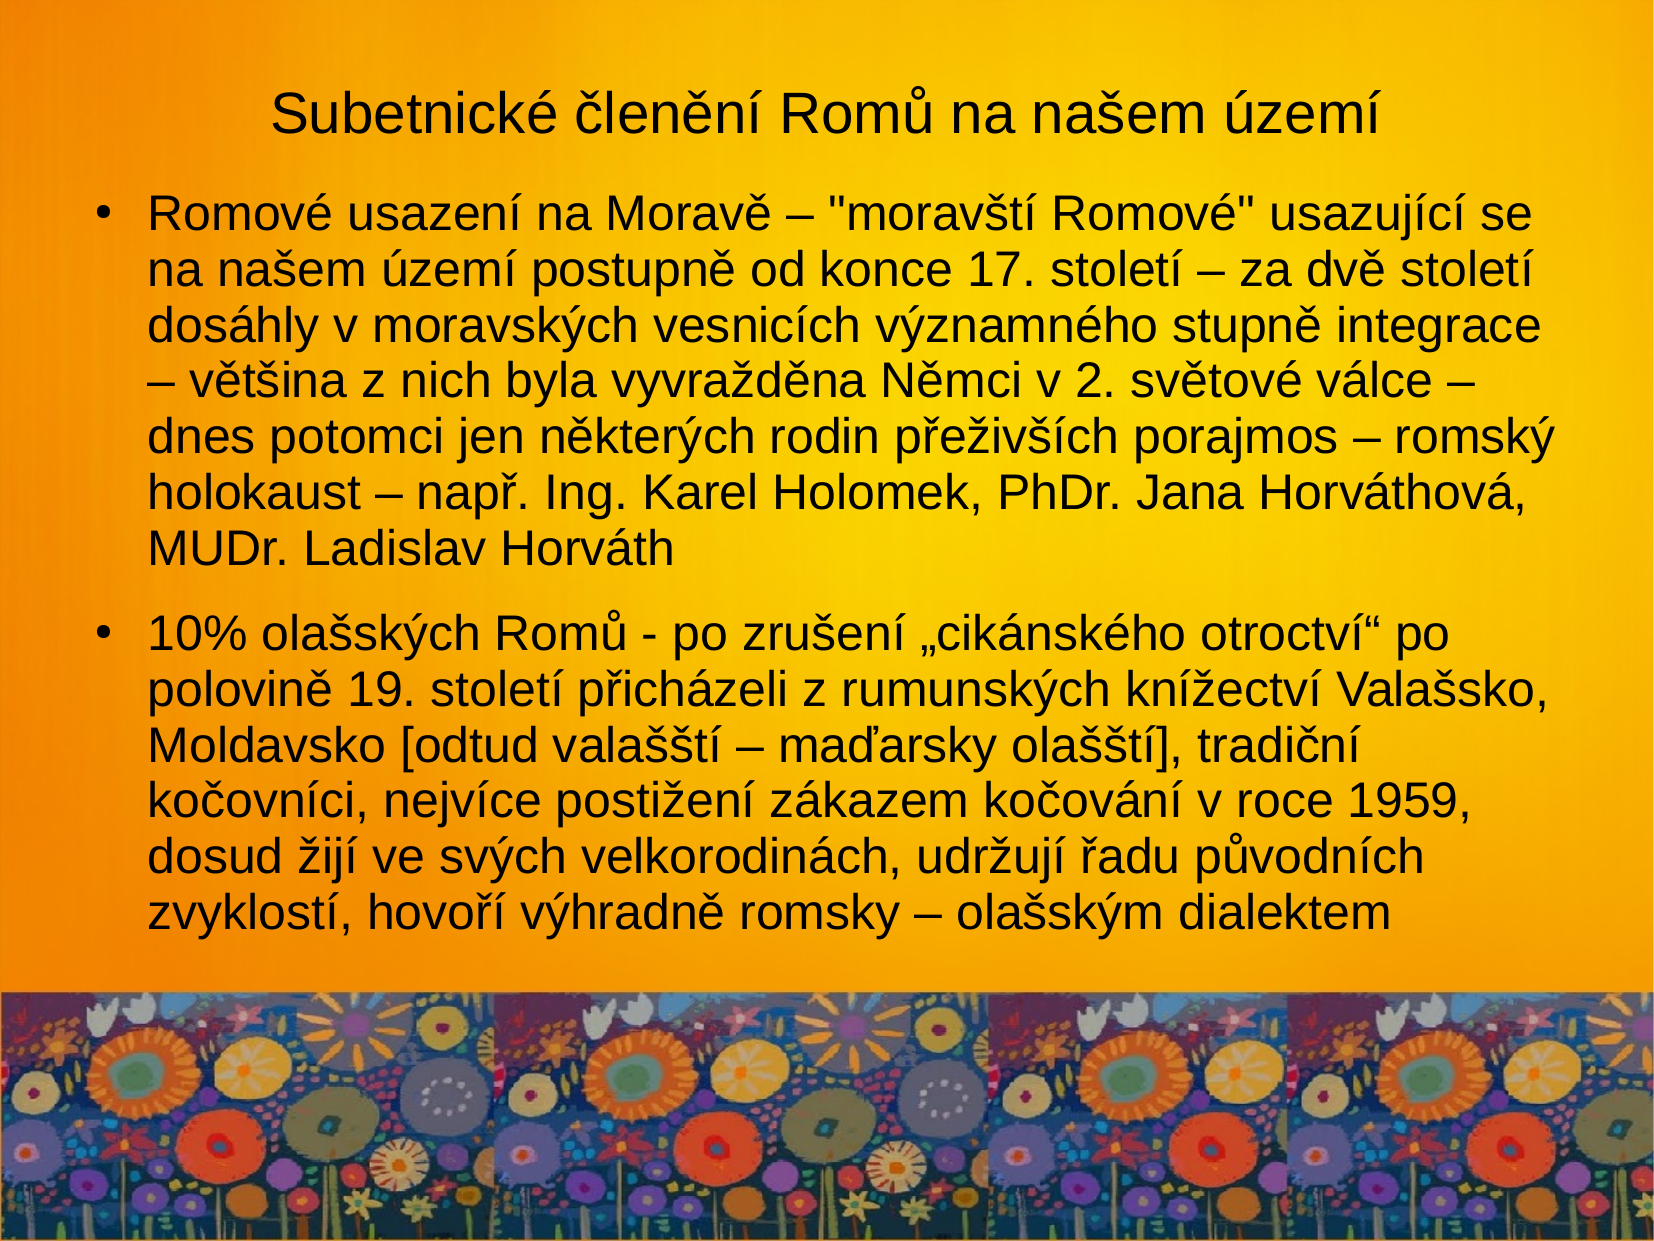

# Subetnické členění Romů na našem území
Romové usazení na Moravě – "moravští Romové" usazující se na našem území postupně od konce 17. století – za dvě století dosáhly v moravských vesnicích významného stupně integrace – většina z nich byla vyvražděna Němci v 2. světové válce – dnes potomci jen některých rodin přeživších porajmos – romský holokaust – např. Ing. Karel Holomek, PhDr. Jana Horváthová, MUDr. Ladislav Horváth
10% olašských Romů - po zrušení „cikánského otroctví“ po polovině 19. století přicházeli z rumunských knížectví Valašsko, Moldavsko [odtud valašští – maďarsky olašští], tradiční kočovníci, nejvíce postižení zákazem kočování v roce 1959, dosud žijí ve svých velkorodinách, udržují řadu původních zvyklostí, hovoří výhradně romsky – olašským dialektem